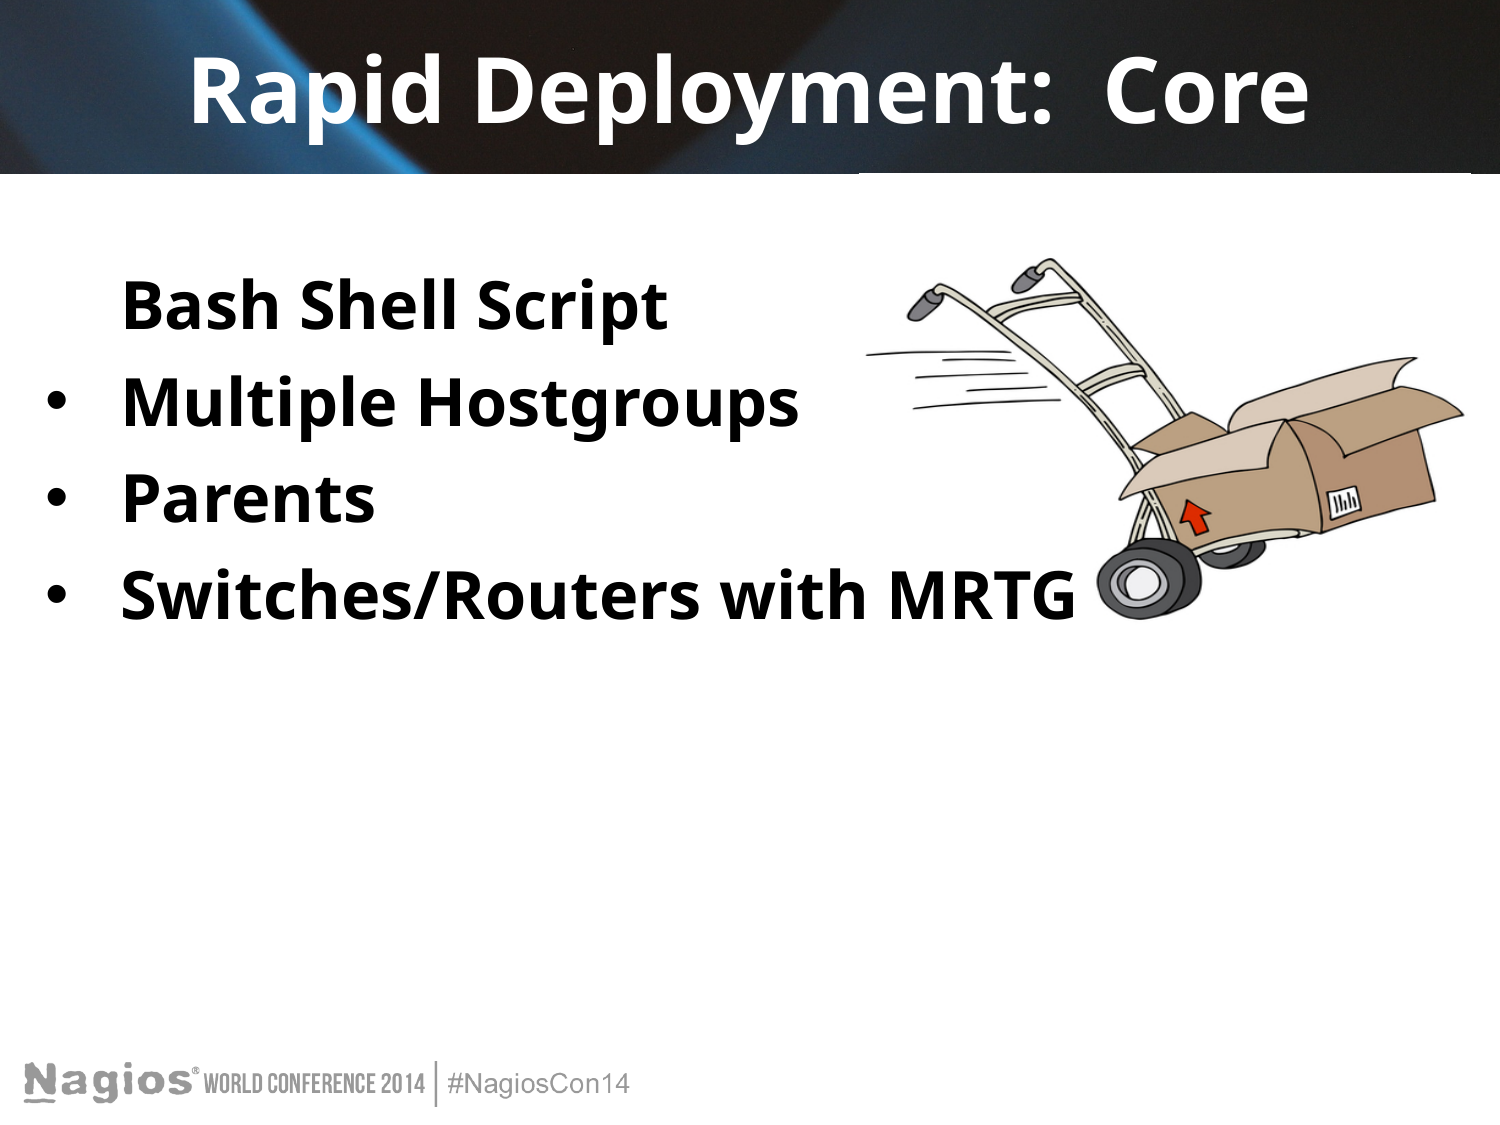

# Rapid Deployment: Core
Bash Shell Script
Multiple Hostgroups
Parents
Switches/Routers with MRTG